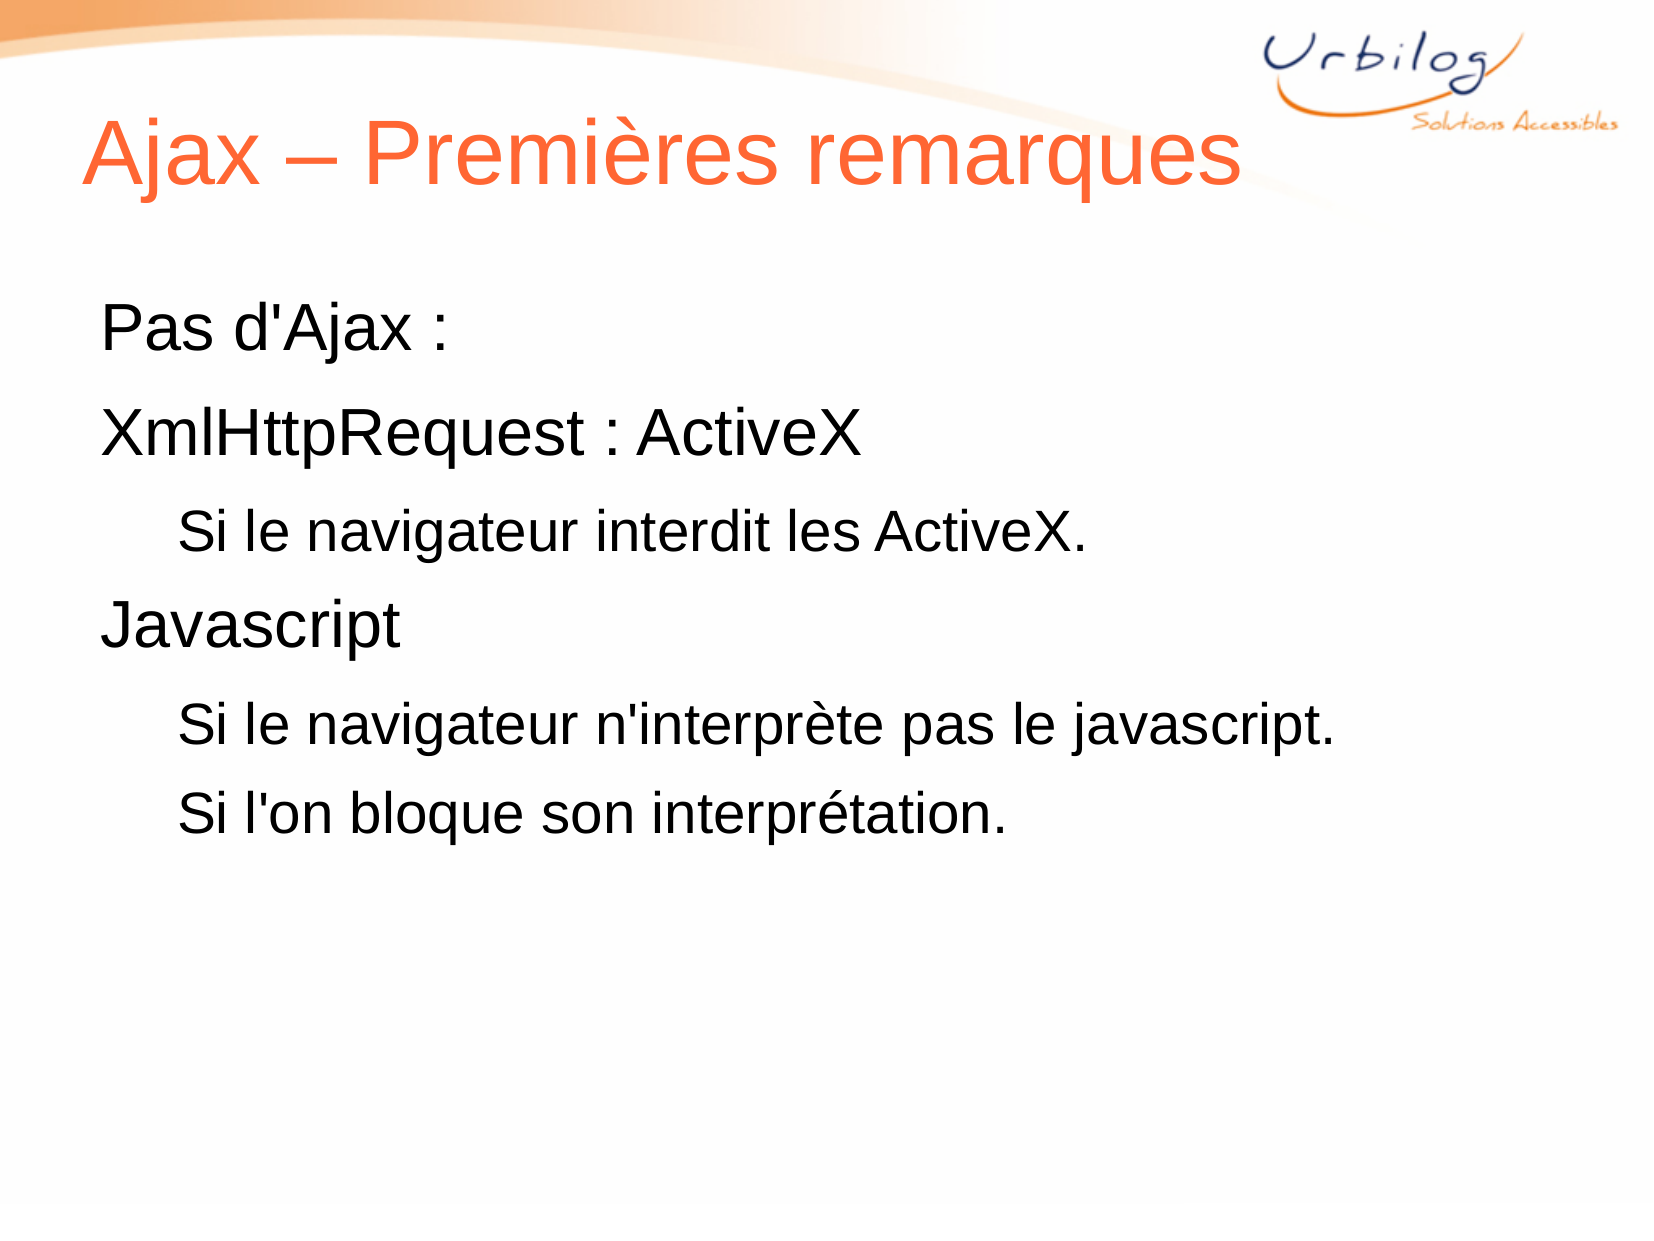

# Ajax – Premières remarques
Pas d'Ajax :
XmlHttpRequest : ActiveX
Si le navigateur interdit les ActiveX.
Javascript
Si le navigateur n'interprète pas le javascript.
Si l'on bloque son interprétation.